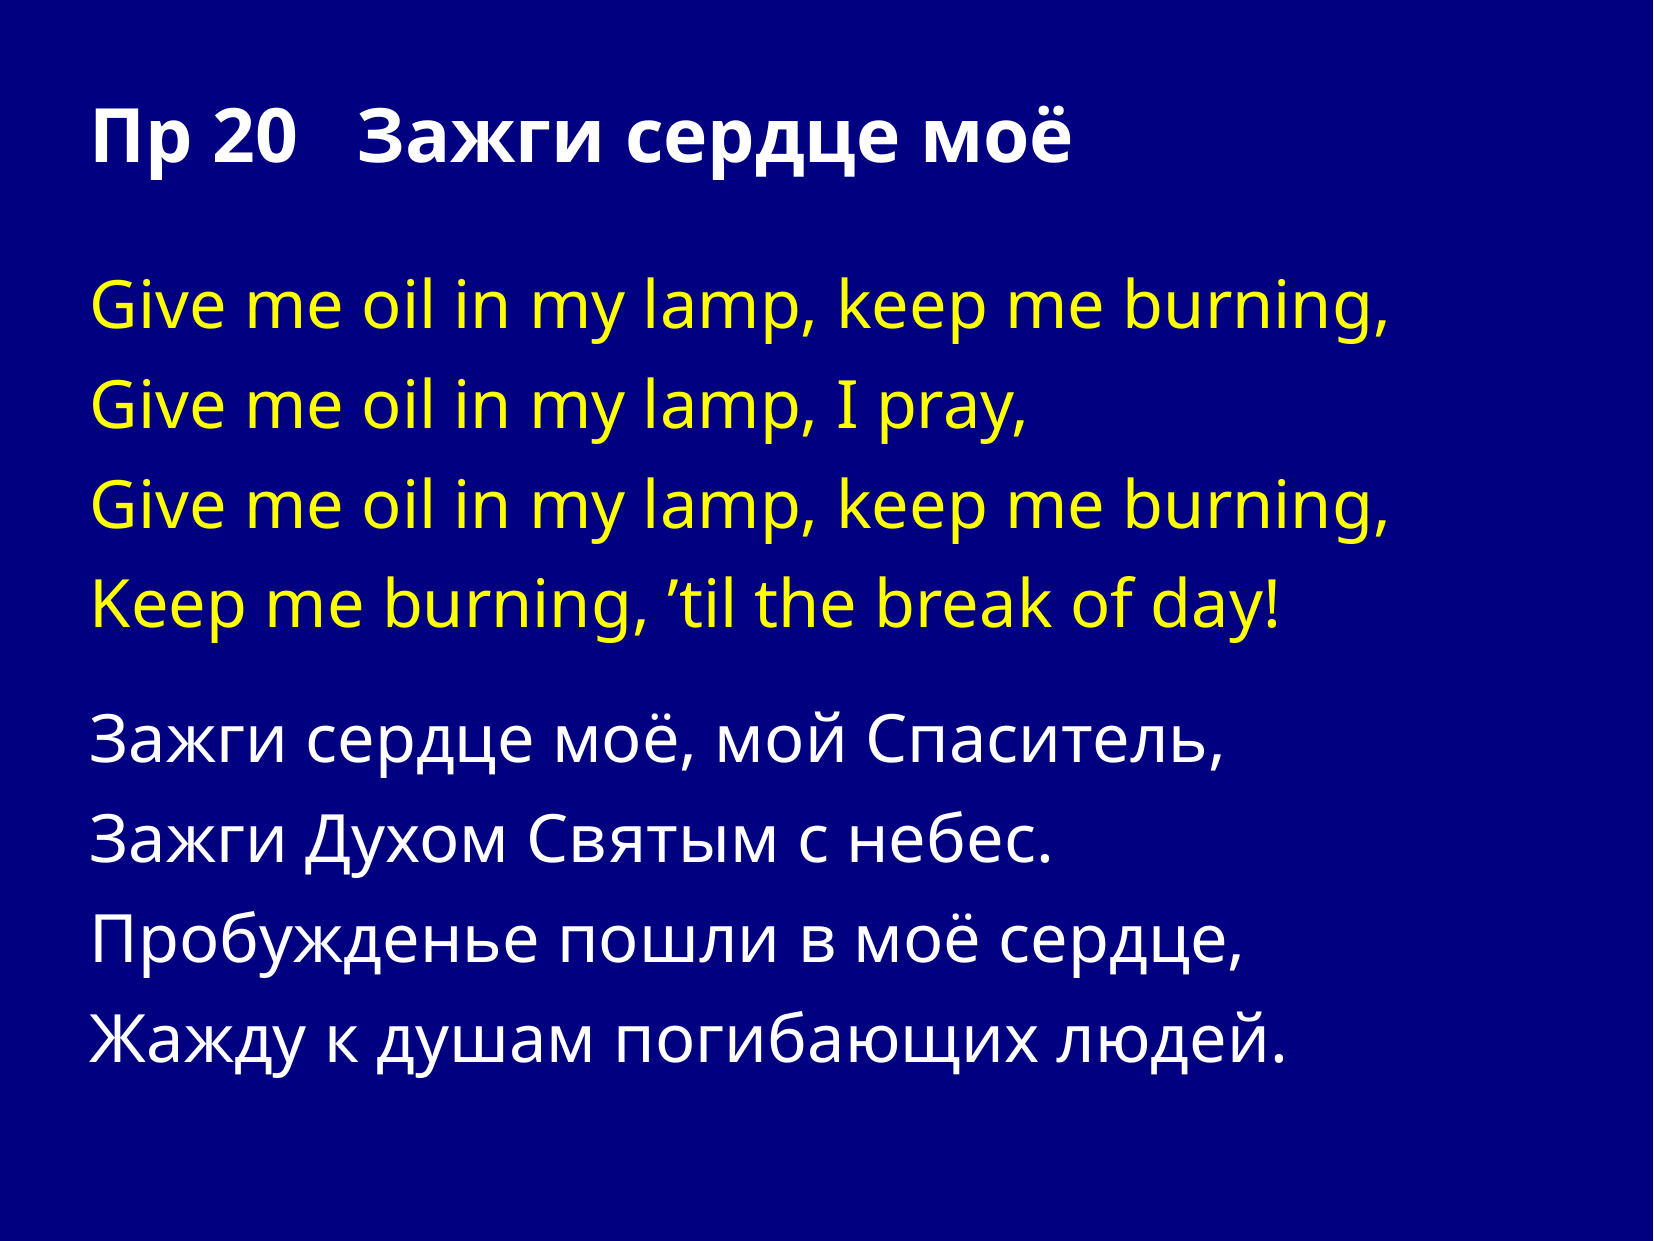

Пр 20 Зажги сердце моё
Give me oil in my lamp, keep me burning,
Give me oil in my lamp, I pray,
Give me oil in my lamp, keep me burning,
Keep me burning, ’til the break of day!
Зажги сердце моё, мой Спаситель,
Зажги Духом Святым с небес.
Пробужденье пошли в моё сердце,
Жажду к душам погибающих людей.